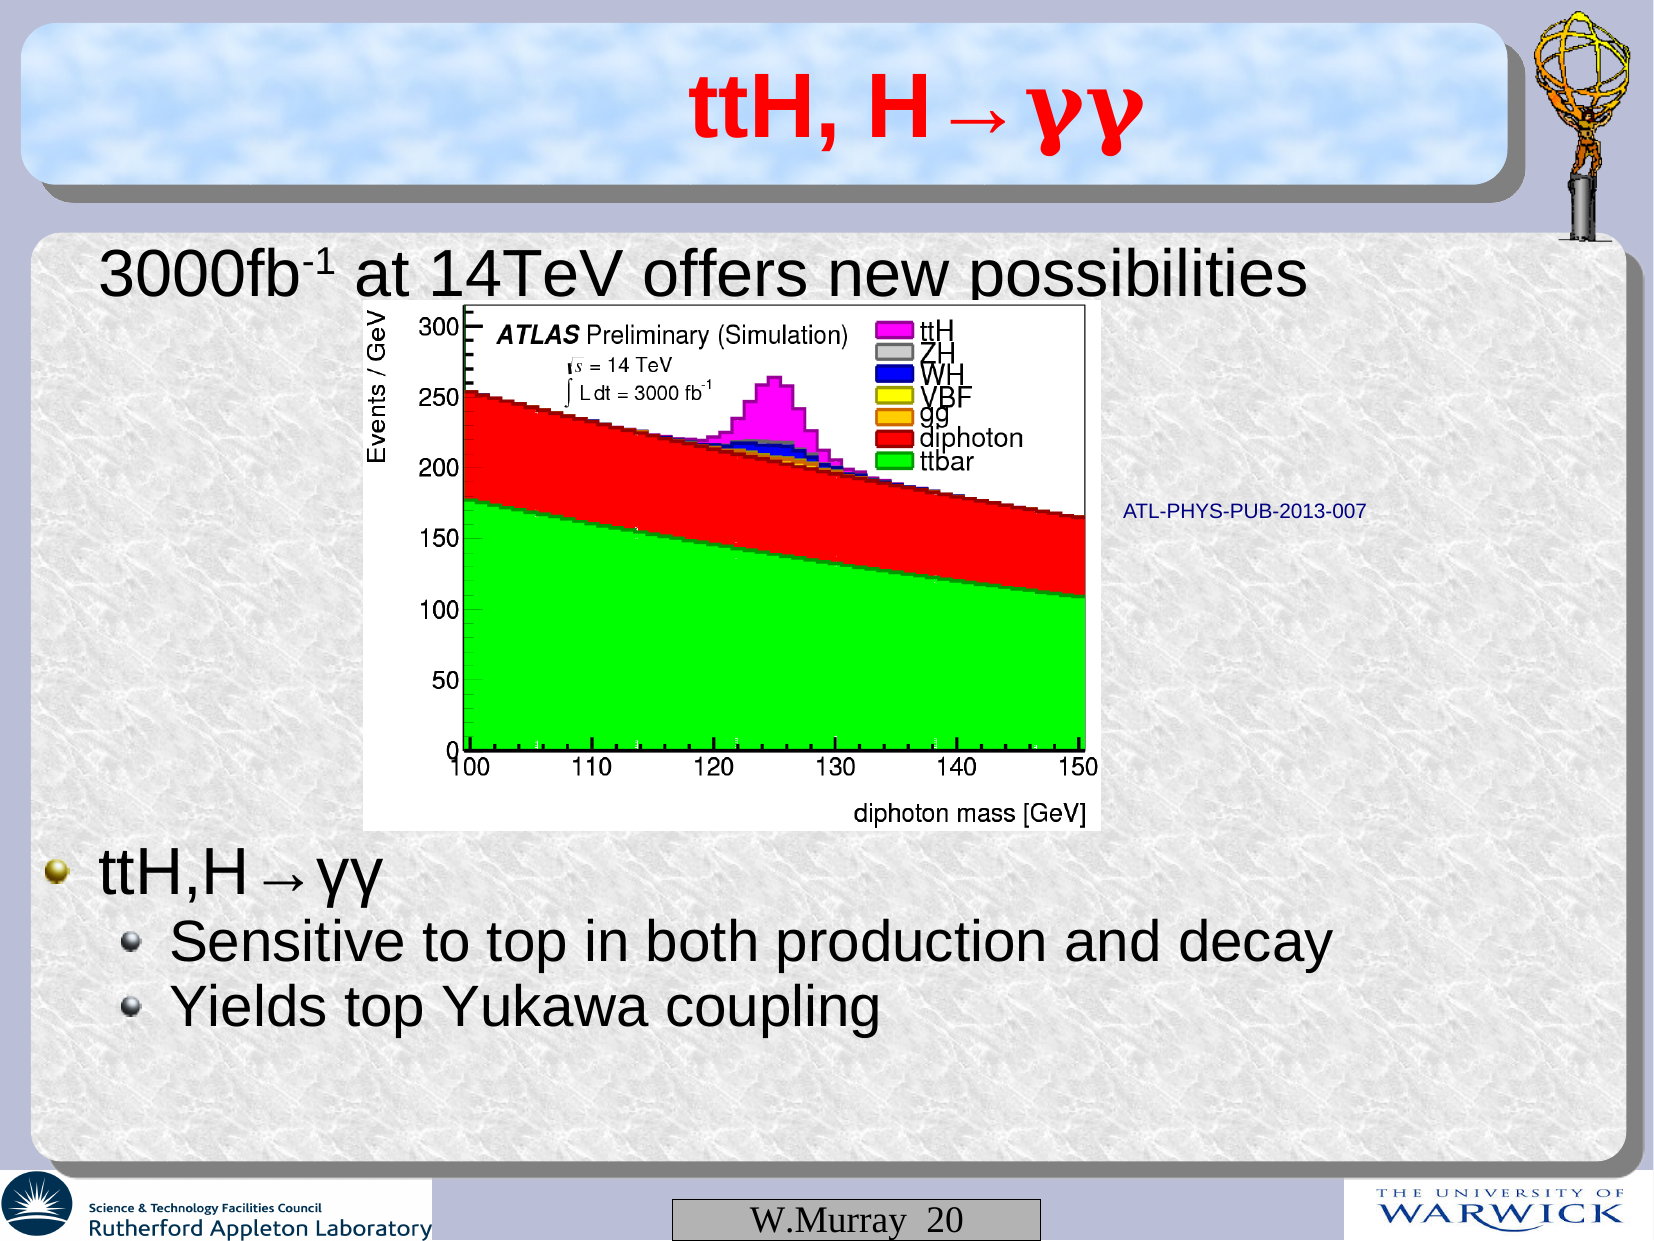

# ttH, H→γγ
3000fb-1 at 14TeV offers new possibilities
ttH,H→γγ
Sensitive to top in both production and decay
Yields top Yukawa coupling
ATL-PHYS-PUB-2013-007